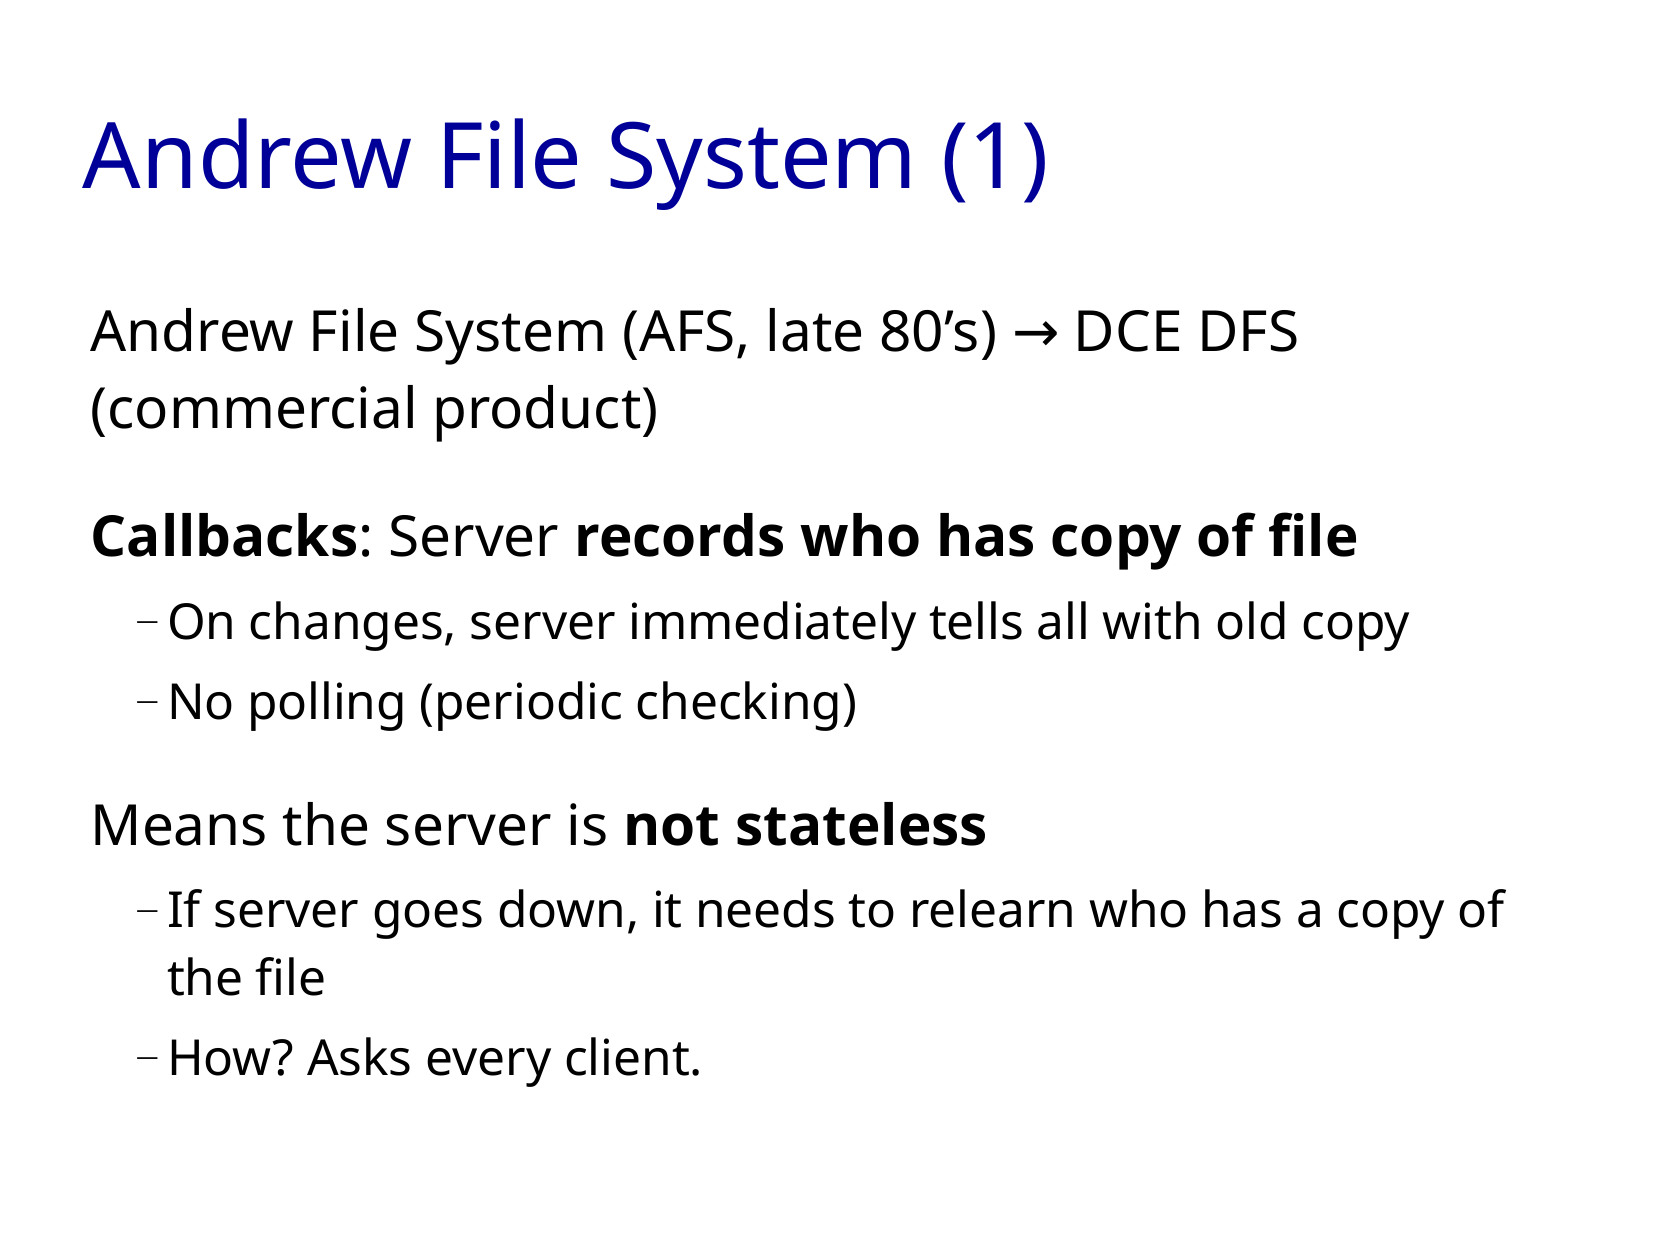

# Andrew File System (1)
Andrew File System (AFS, late 80’s) → DCE DFS (commercial product)
Callbacks: Server records who has copy of file
On changes, server immediately tells all with old copy
No polling (periodic checking)
Means the server is not stateless
If server goes down, it needs to relearn who has a copy of the file
How? Asks every client.